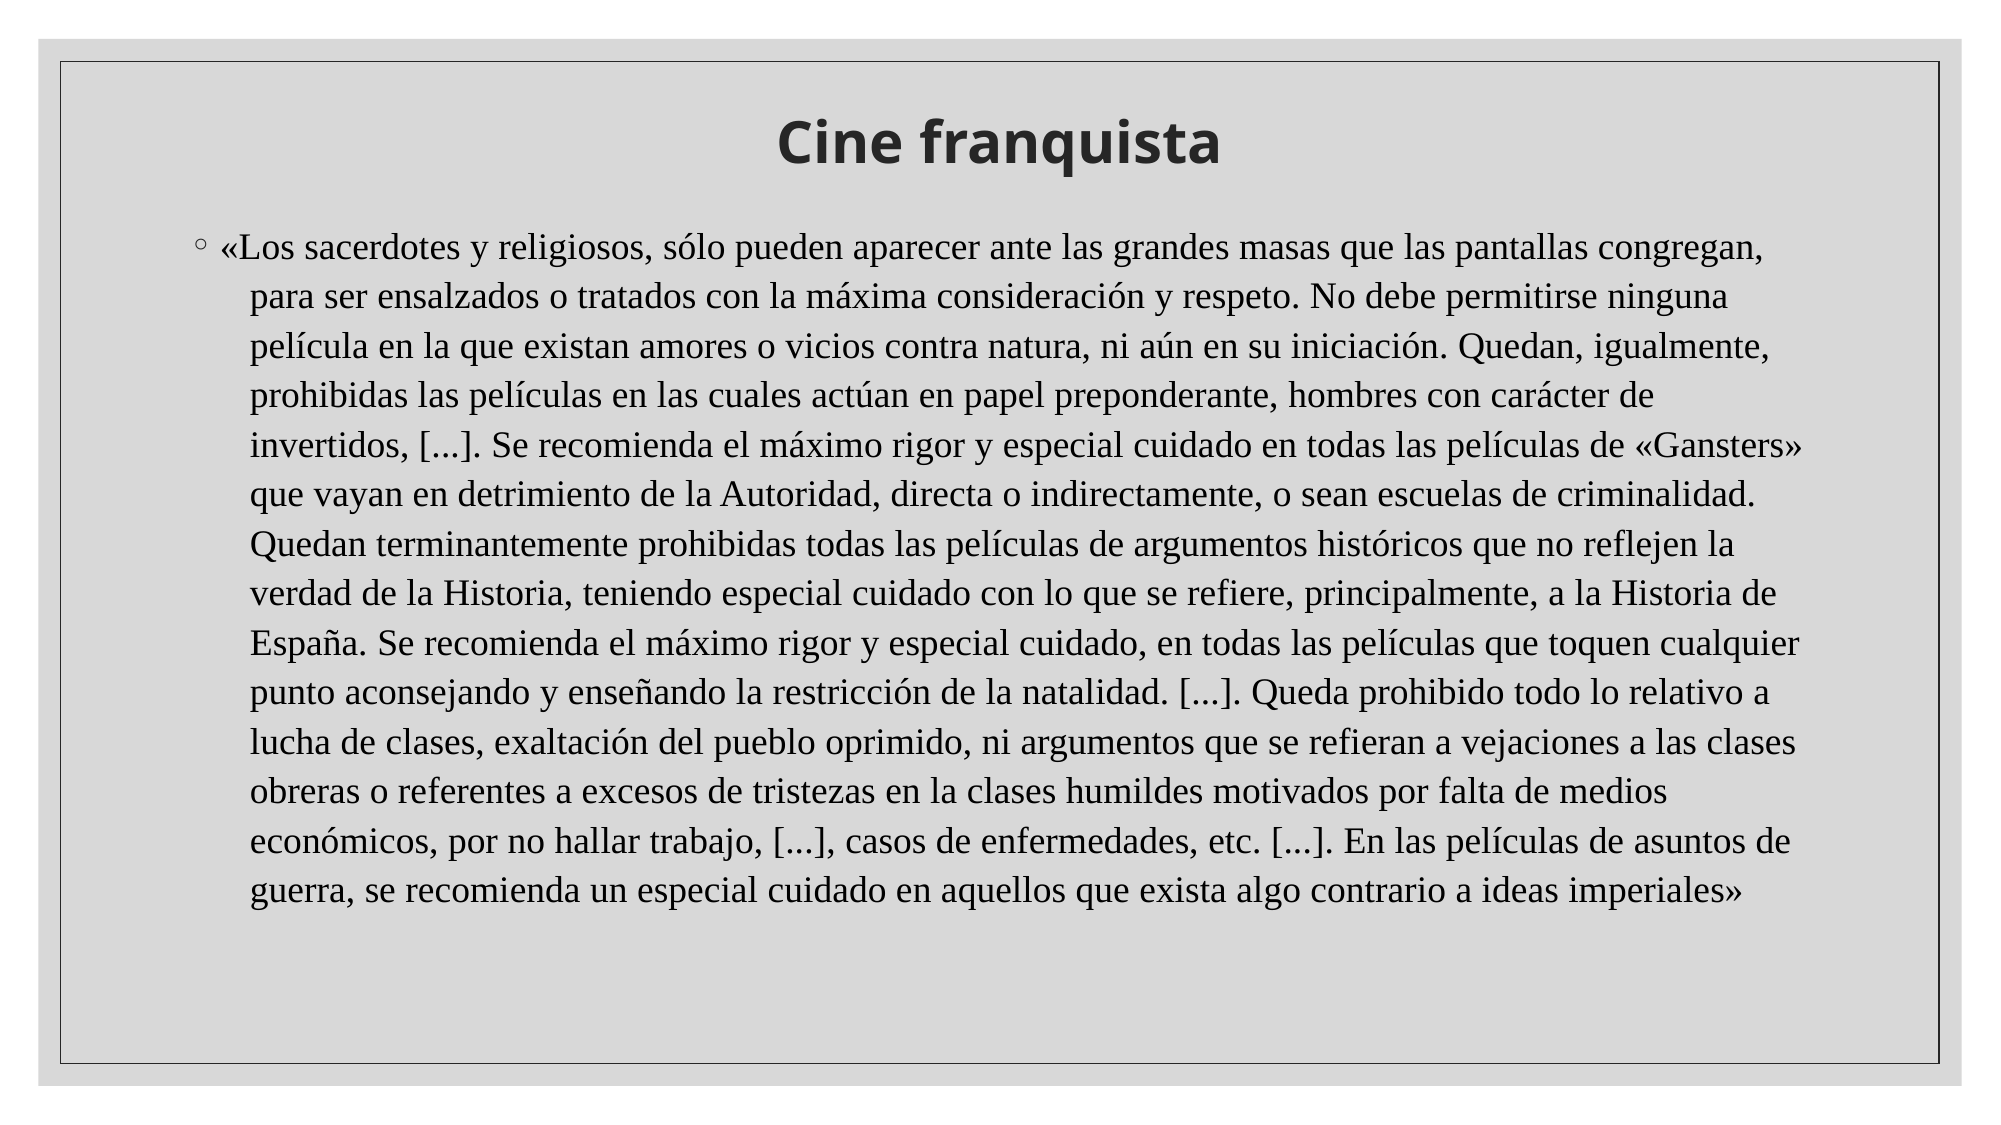

# Cine franquista
«Los sacerdotes y religiosos, sólo pueden aparecer ante las grandes masas que las pantallas congregan, para ser ensalzados o tratados con la máxima consideración y respeto. No debe permitirse ninguna película en la que existan amores o vicios contra natura, ni aún en su iniciación. Quedan, igualmente, prohibidas las películas en las cuales actúan en papel preponderante, hombres con carácter de invertidos, [...]. Se recomienda el máximo rigor y especial cuidado en todas las películas de «Gansters» que vayan en detrimiento de la Autoridad, directa o indirectamente, o sean escuelas de criminalidad. Quedan terminantemente prohibidas todas las películas de argumentos históricos que no reflejen la verdad de la Historia, teniendo especial cuidado con lo que se refiere, principalmente, a la Historia de España. Se recomienda el máximo rigor y especial cuidado, en todas las películas que toquen cualquier punto aconsejando y enseñando la restricción de la natalidad. [...]. Queda prohibido todo lo relativo a lucha de clases, exaltación del pueblo oprimido, ni argumentos que se refieran a vejaciones a las clases obreras o referentes a excesos de tristezas en la clases humildes motivados por falta de medios económicos, por no hallar trabajo, [...], casos de enfermedades, etc. [...]. En las películas de asuntos de guerra, se recomienda un especial cuidado en aquellos que exista algo contrario a ideas imperiales»